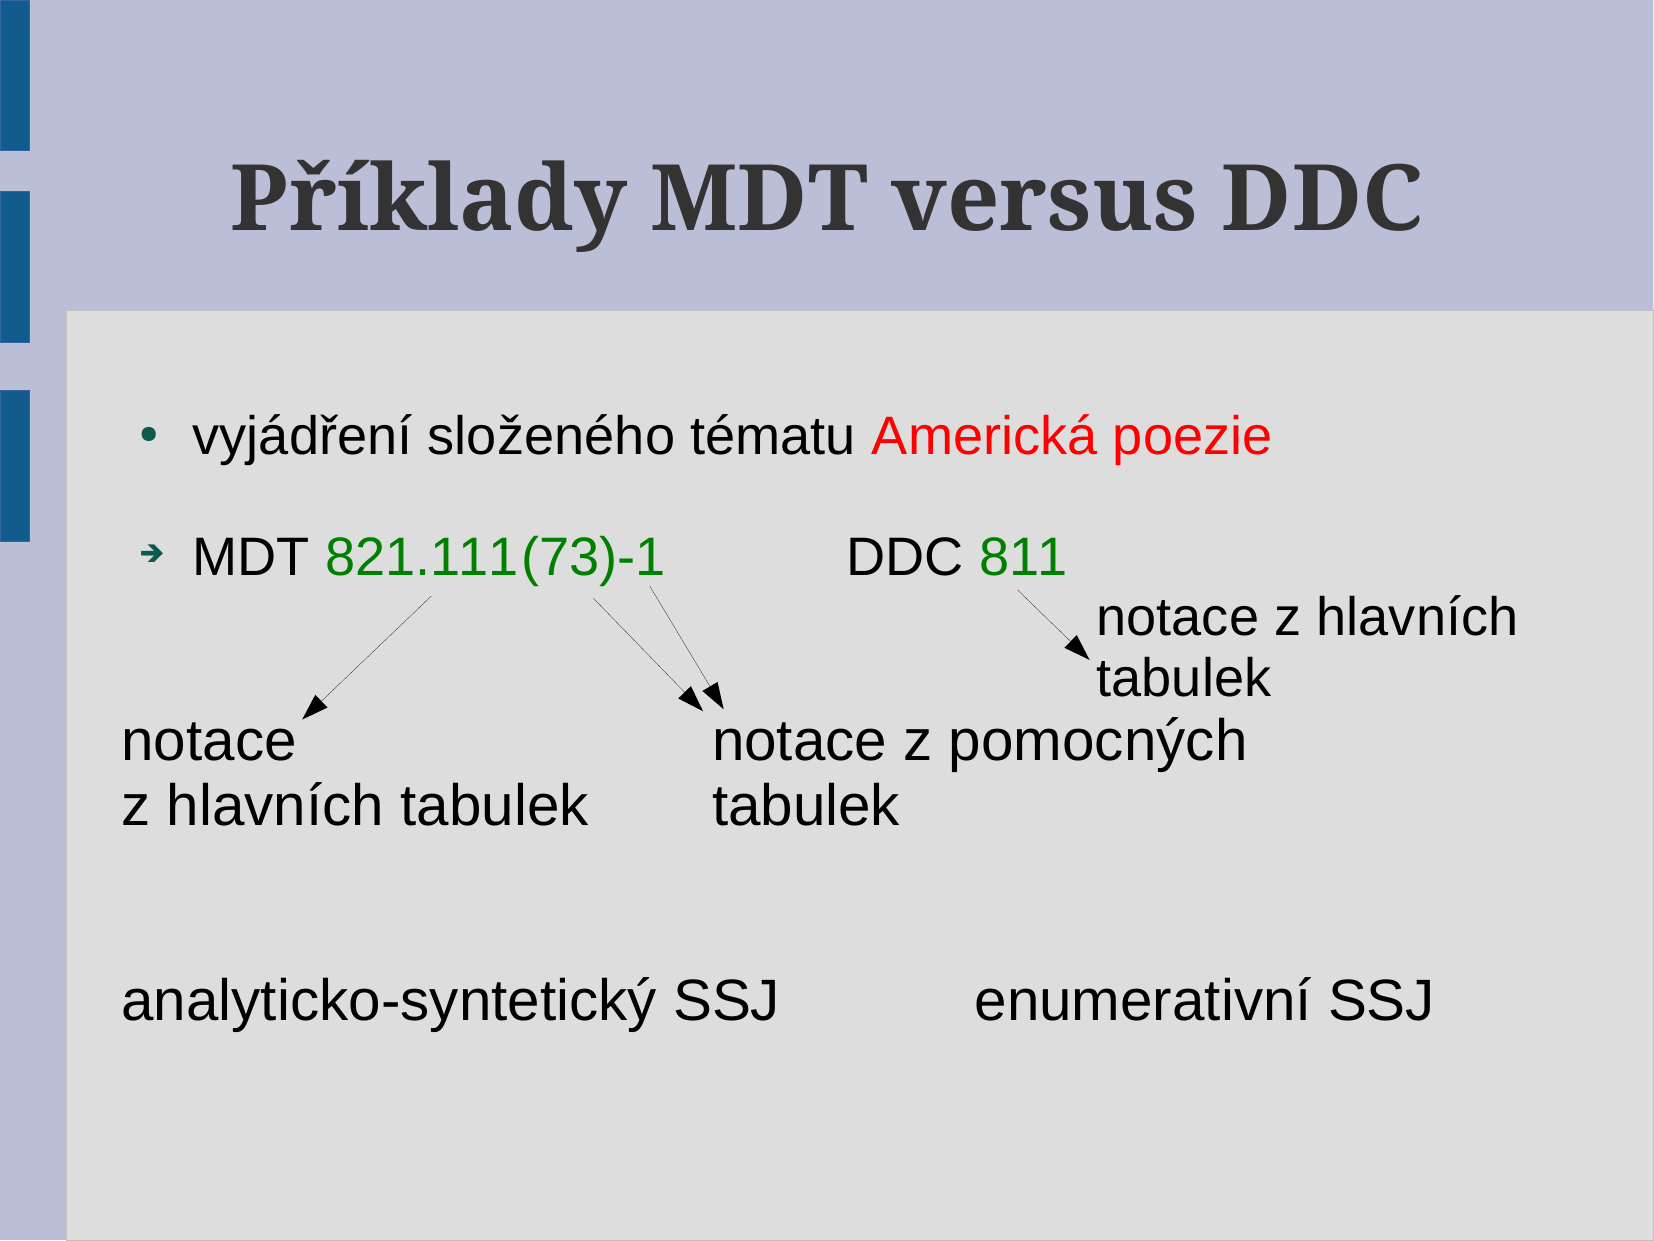

# Příklady MDT versus DDC
vyjádření složeného tématu Americká poezie
MDT 821.111(73)-1 DDC 811
 notace z hlavních tabulek
notace 		notace z pomocných
z hlavních tabulek 		tabulek
analyticko-syntetický SSJ enumerativní SSJ